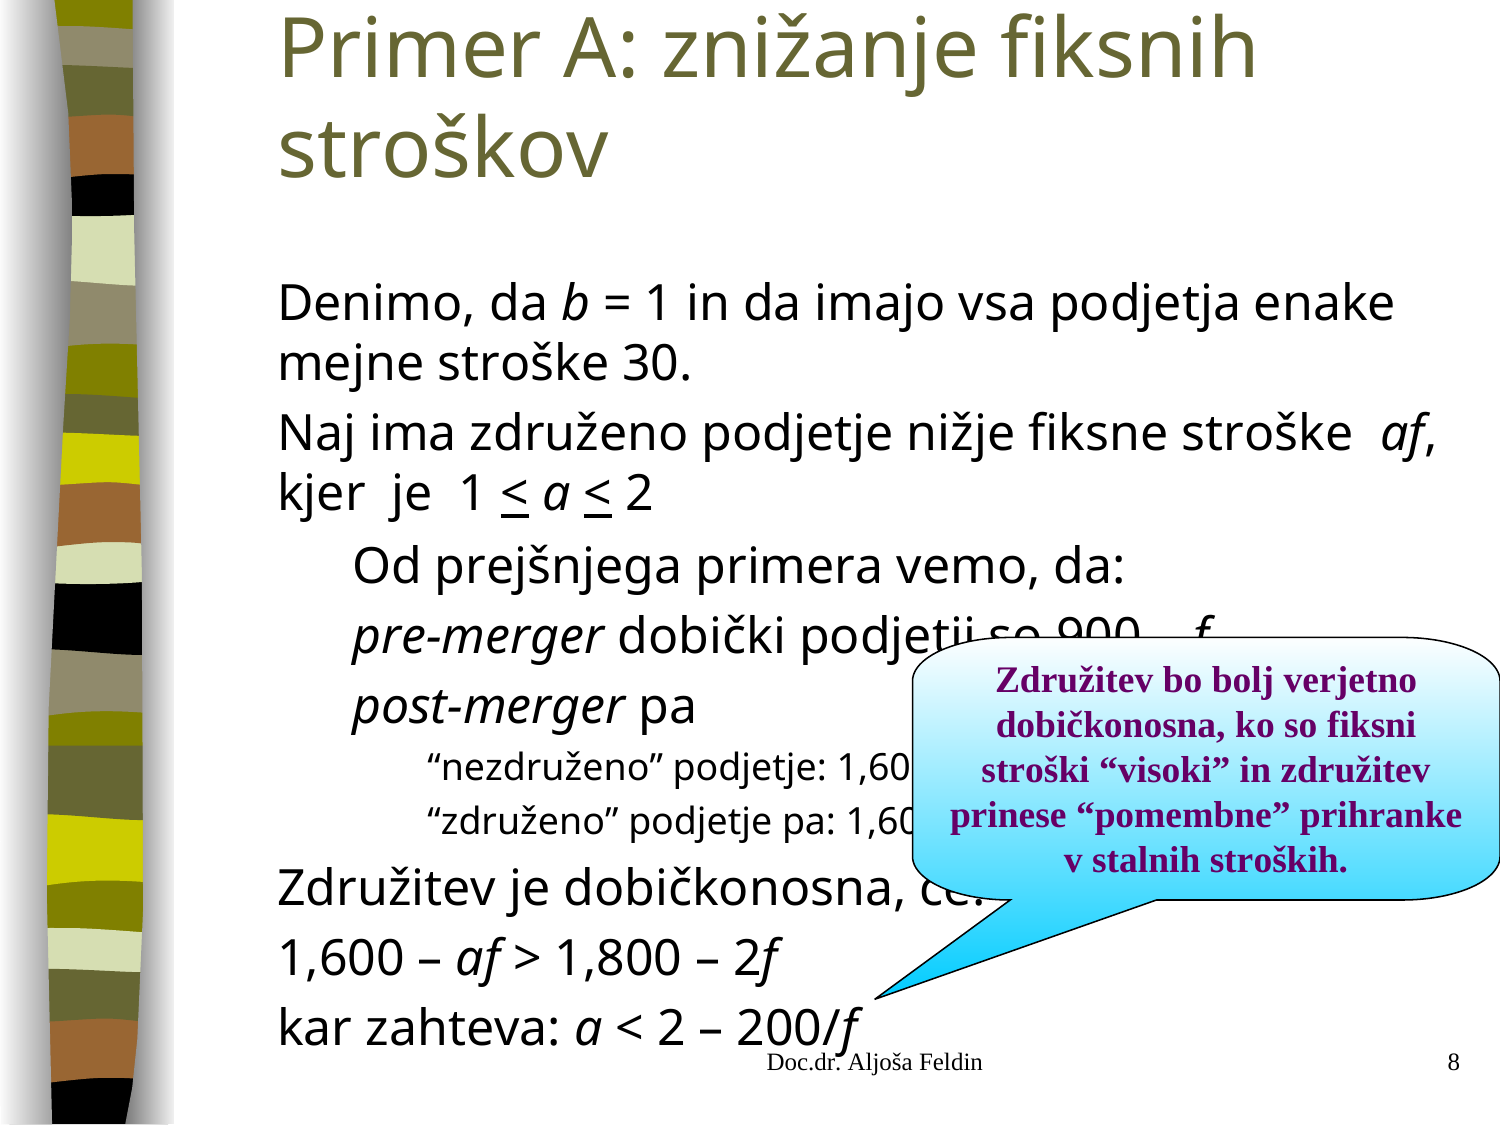

Primer A: znižanje fiksnih stroškov
Denimo, da b = 1 in da imajo vsa podjetja enake mejne stroške 30.
Naj ima združeno podjetje nižje fiksne stroške af, kjer je 1 < a < 2
Od prejšnjega primera vemo, da:
pre-merger dobički podjetij so 900 – f
post-merger pa
“nezdruženo” podjetje: 1,600 - f
“združeno” podjetje pa: 1,600 – af
Združitev je dobičkonosna, če:
1,600 – af > 1,800 – 2f
kar zahteva: a < 2 – 200/f
Združitev bo bolj verjetno dobičkonosna, ko so fiksni stroški “visoki” in združitev prinese “pomembne” prihranke v stalnih stroških.
Doc.dr. Aljoša Feldin